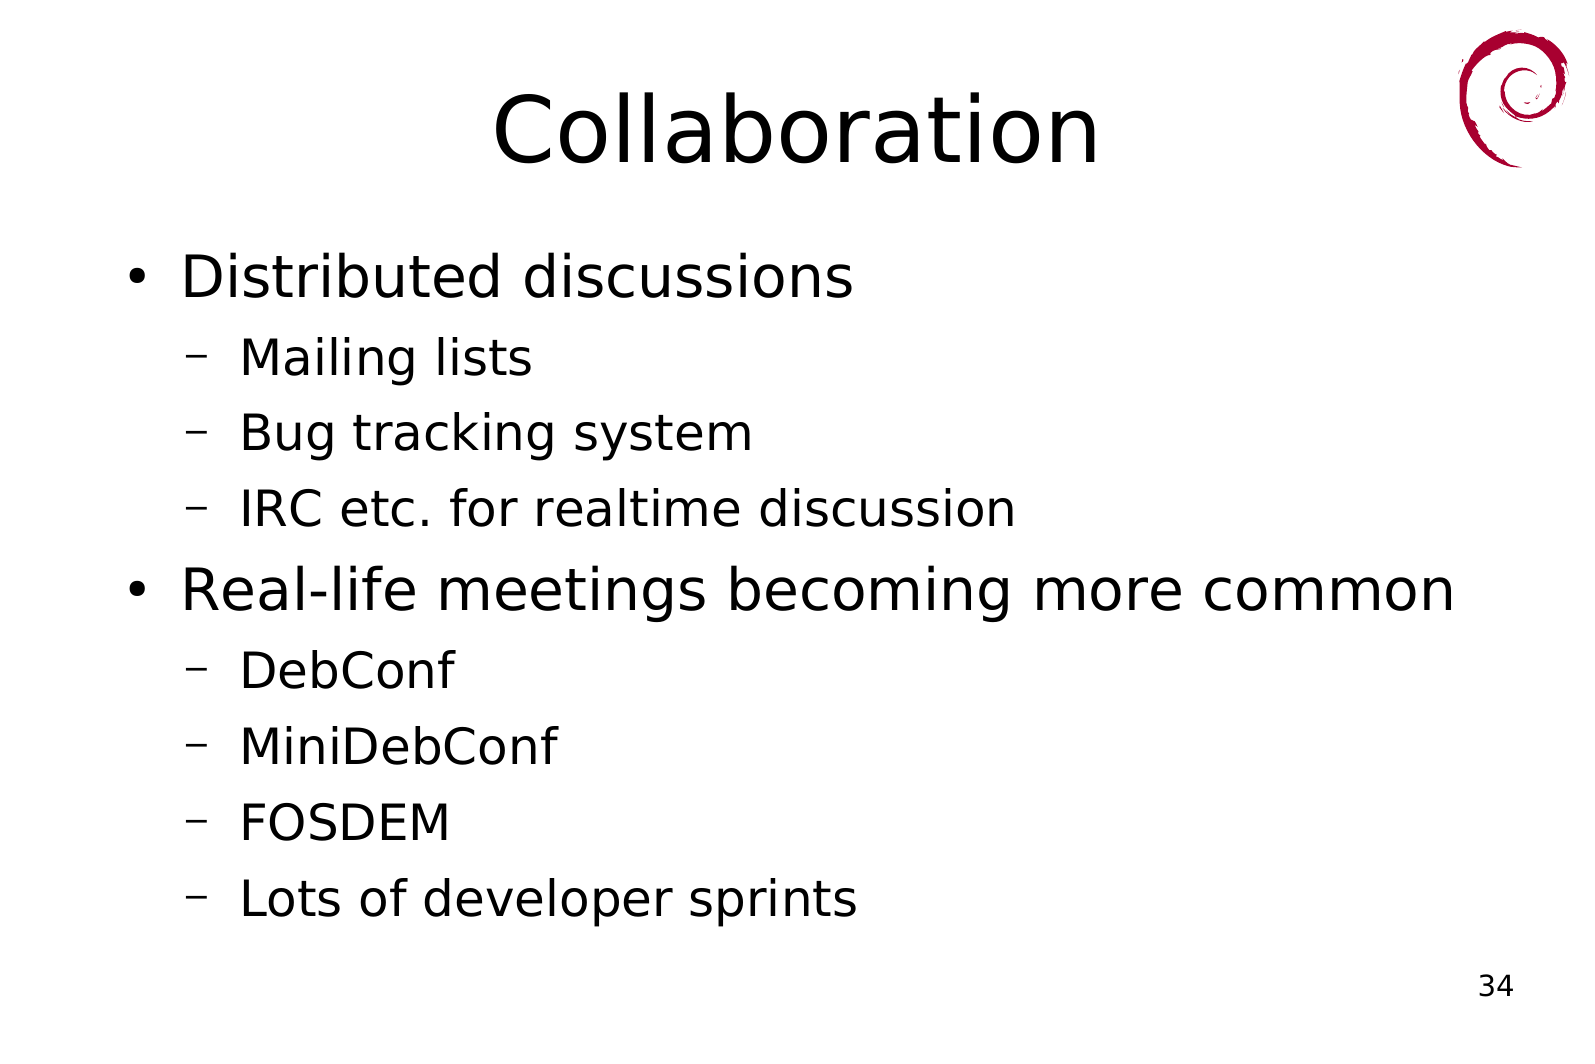

# Collaboration
Distributed discussions
Mailing lists
Bug tracking system
IRC etc. for realtime discussion
Real-life meetings becoming more common
DebConf
MiniDebConf
FOSDEM
Lots of developer sprints
34